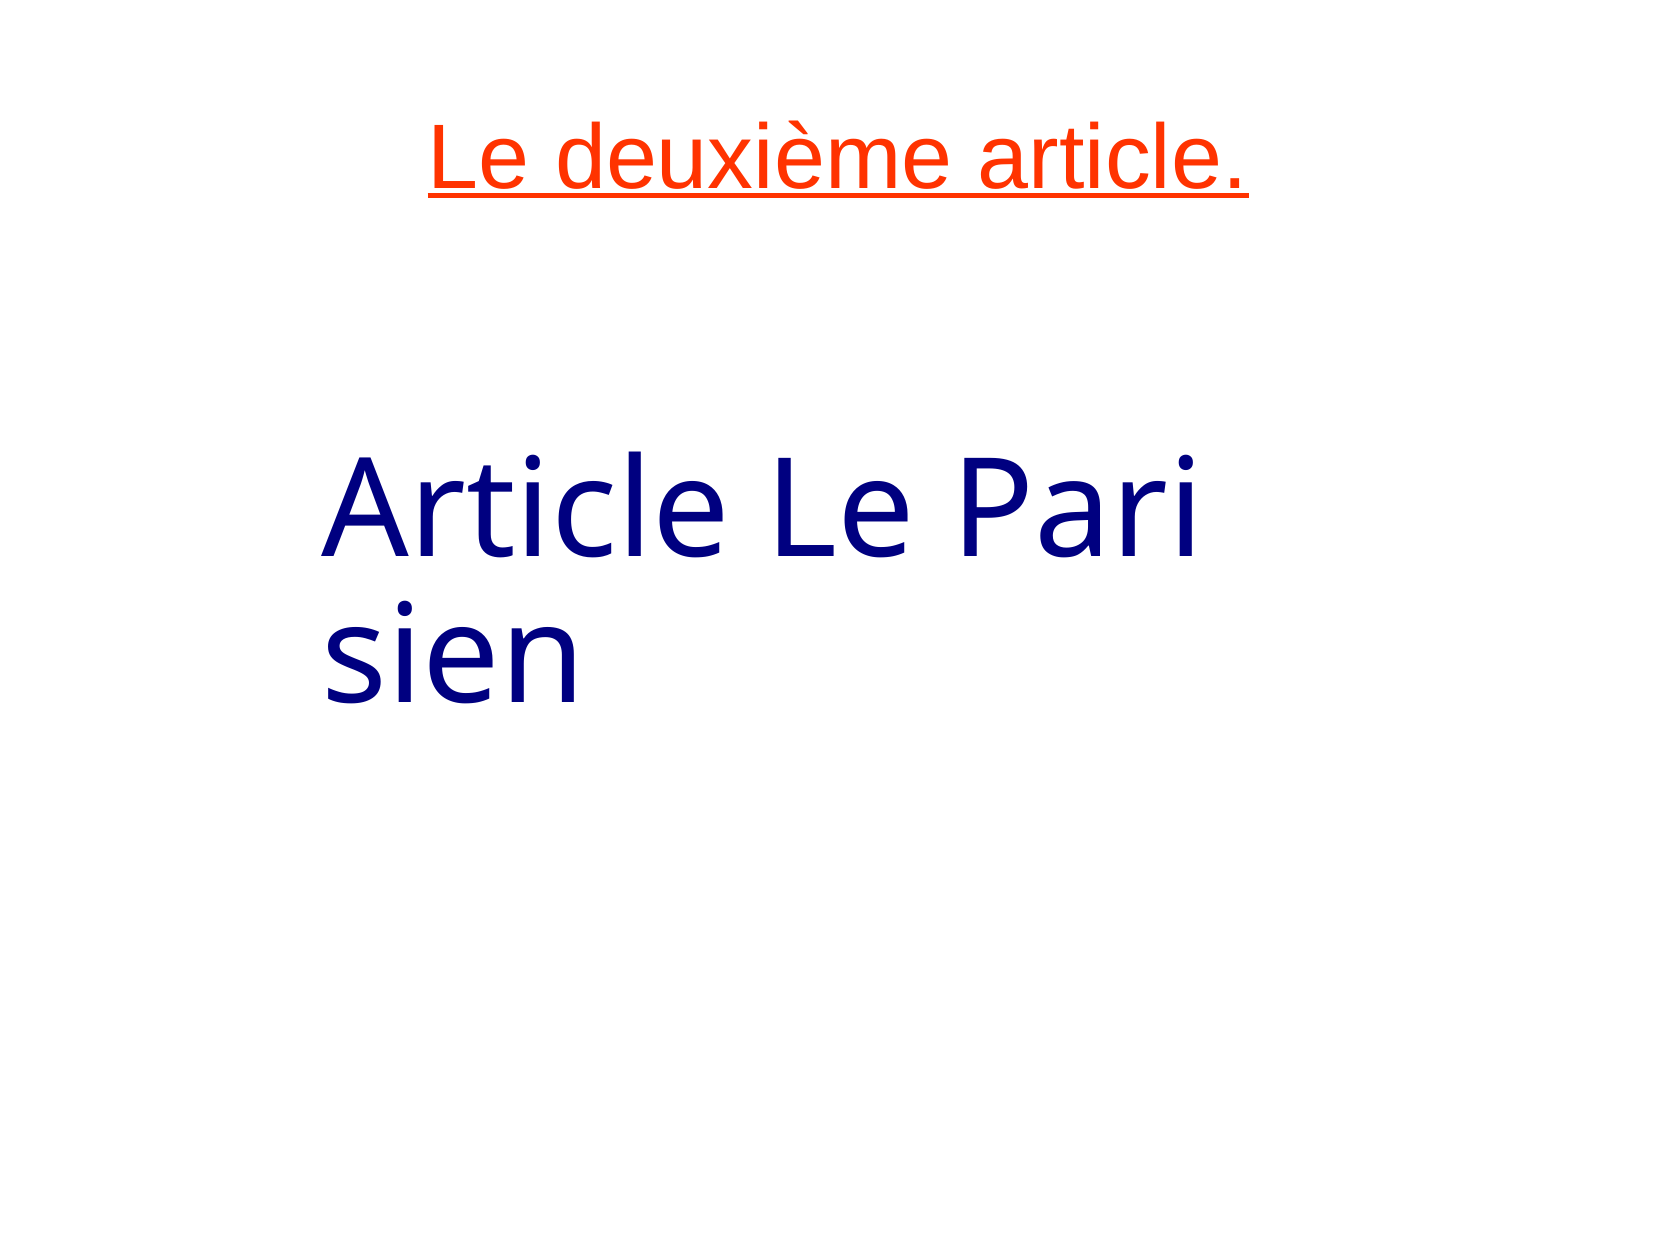

# Le deuxième article.
Article Le Parisien